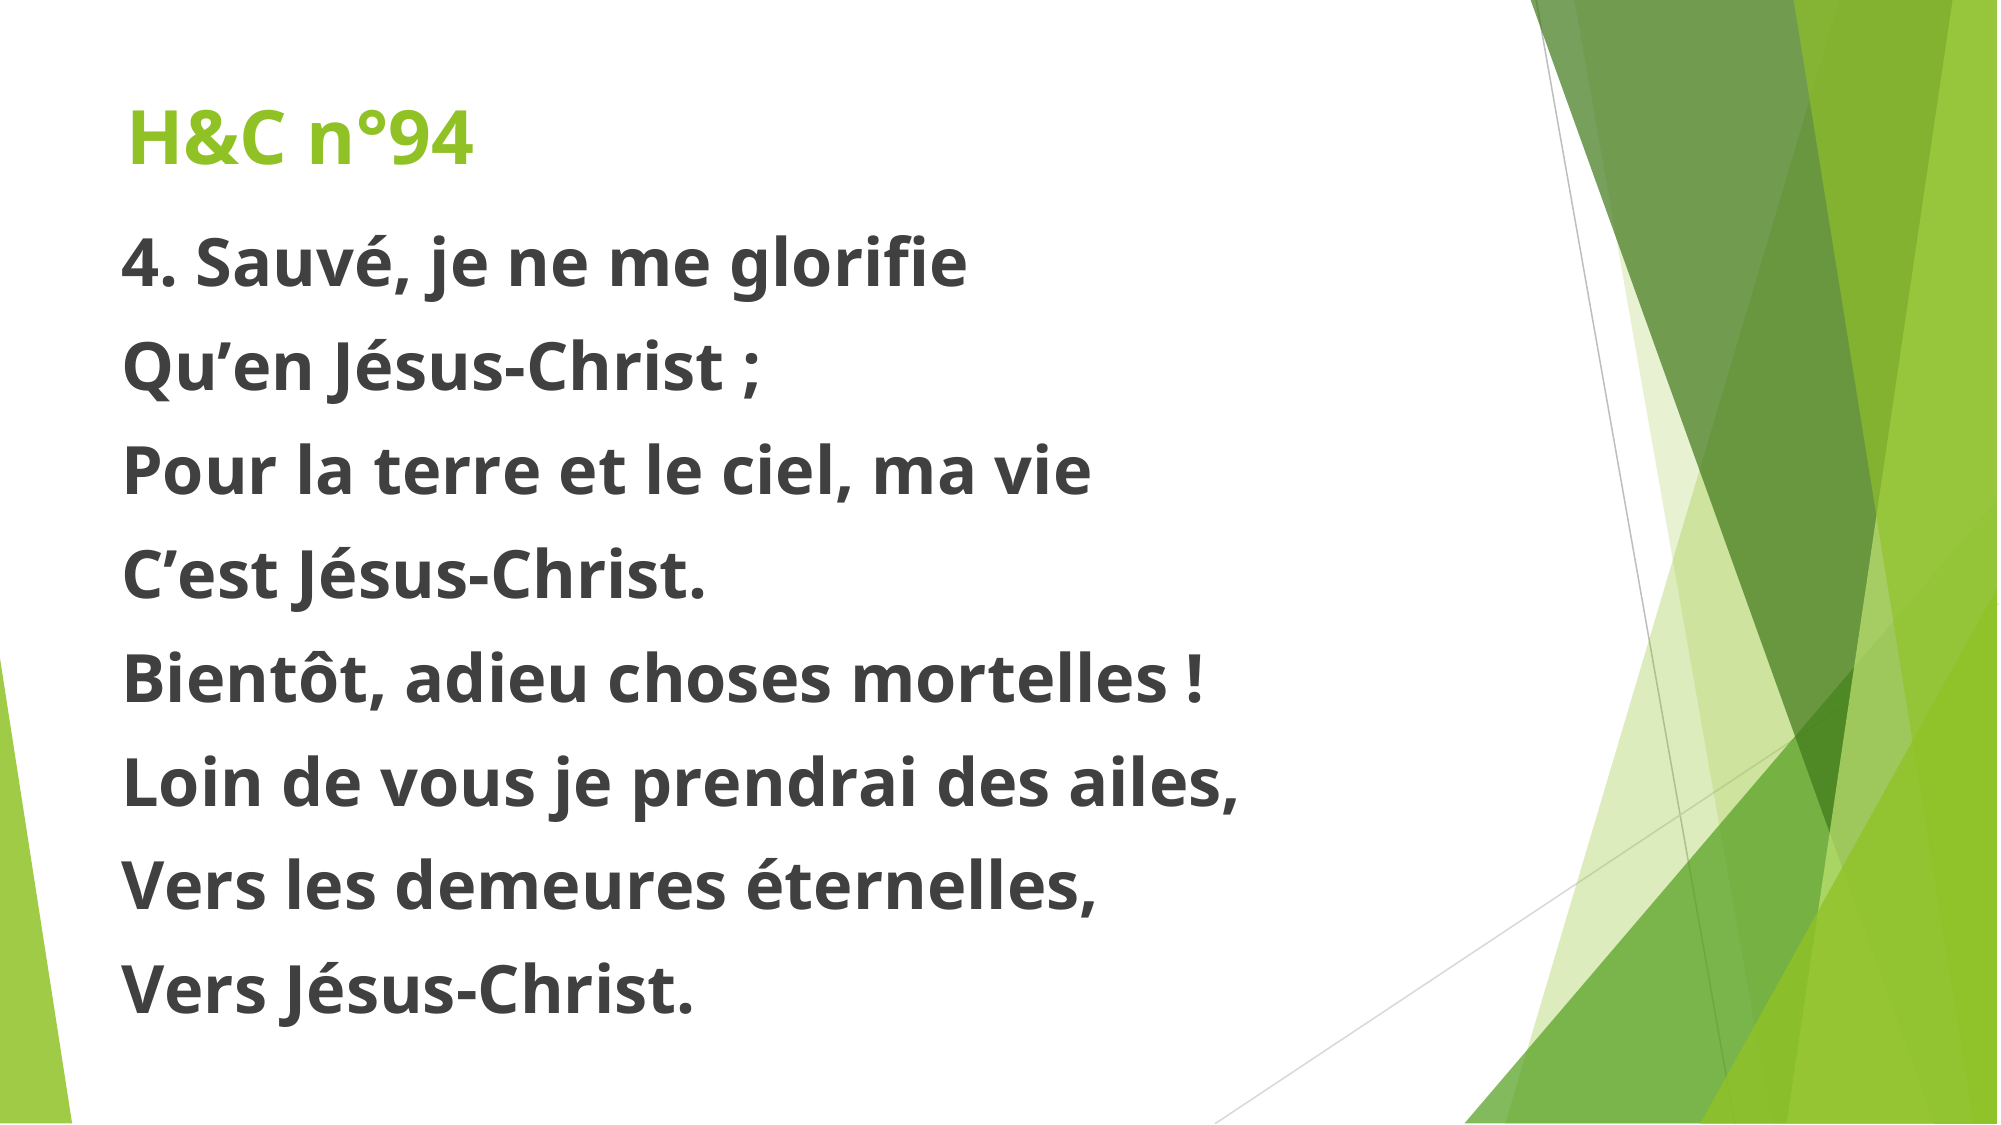

H&C n°94
4. Sauvé, je ne me glorifie
Qu’en Jésus-Christ ;
Pour la terre et le ciel, ma vie
C’est Jésus-Christ.
Bientôt, adieu choses mortelles !
Loin de vous je prendrai des ailes,
Vers les demeures éternelles,
Vers Jésus-Christ.